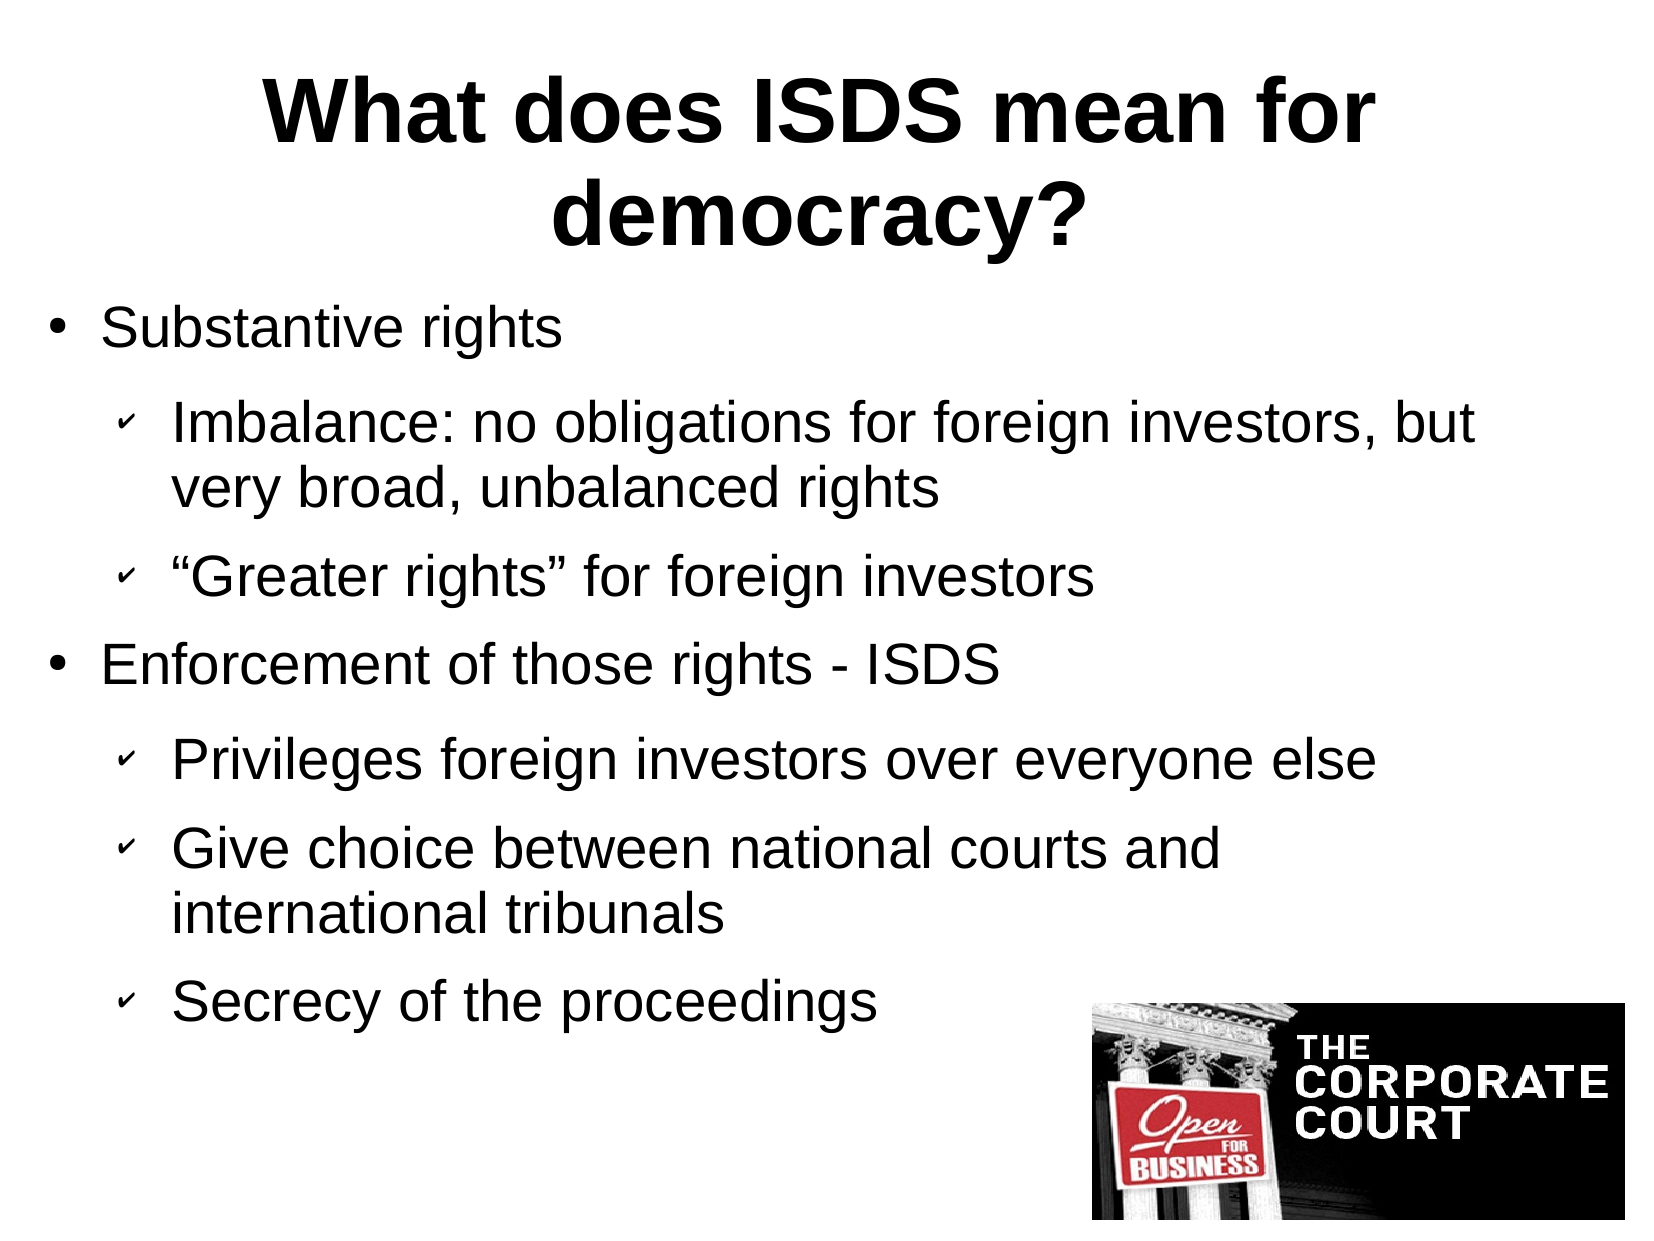

# What does ISDS mean for democracy?
Substantive rights
Imbalance: no obligations for foreign investors, but very broad, unbalanced rights
“Greater rights” for foreign investors
Enforcement of those rights - ISDS
Privileges foreign investors over everyone else
Give choice between national courts and international tribunals
Secrecy of the proceedings